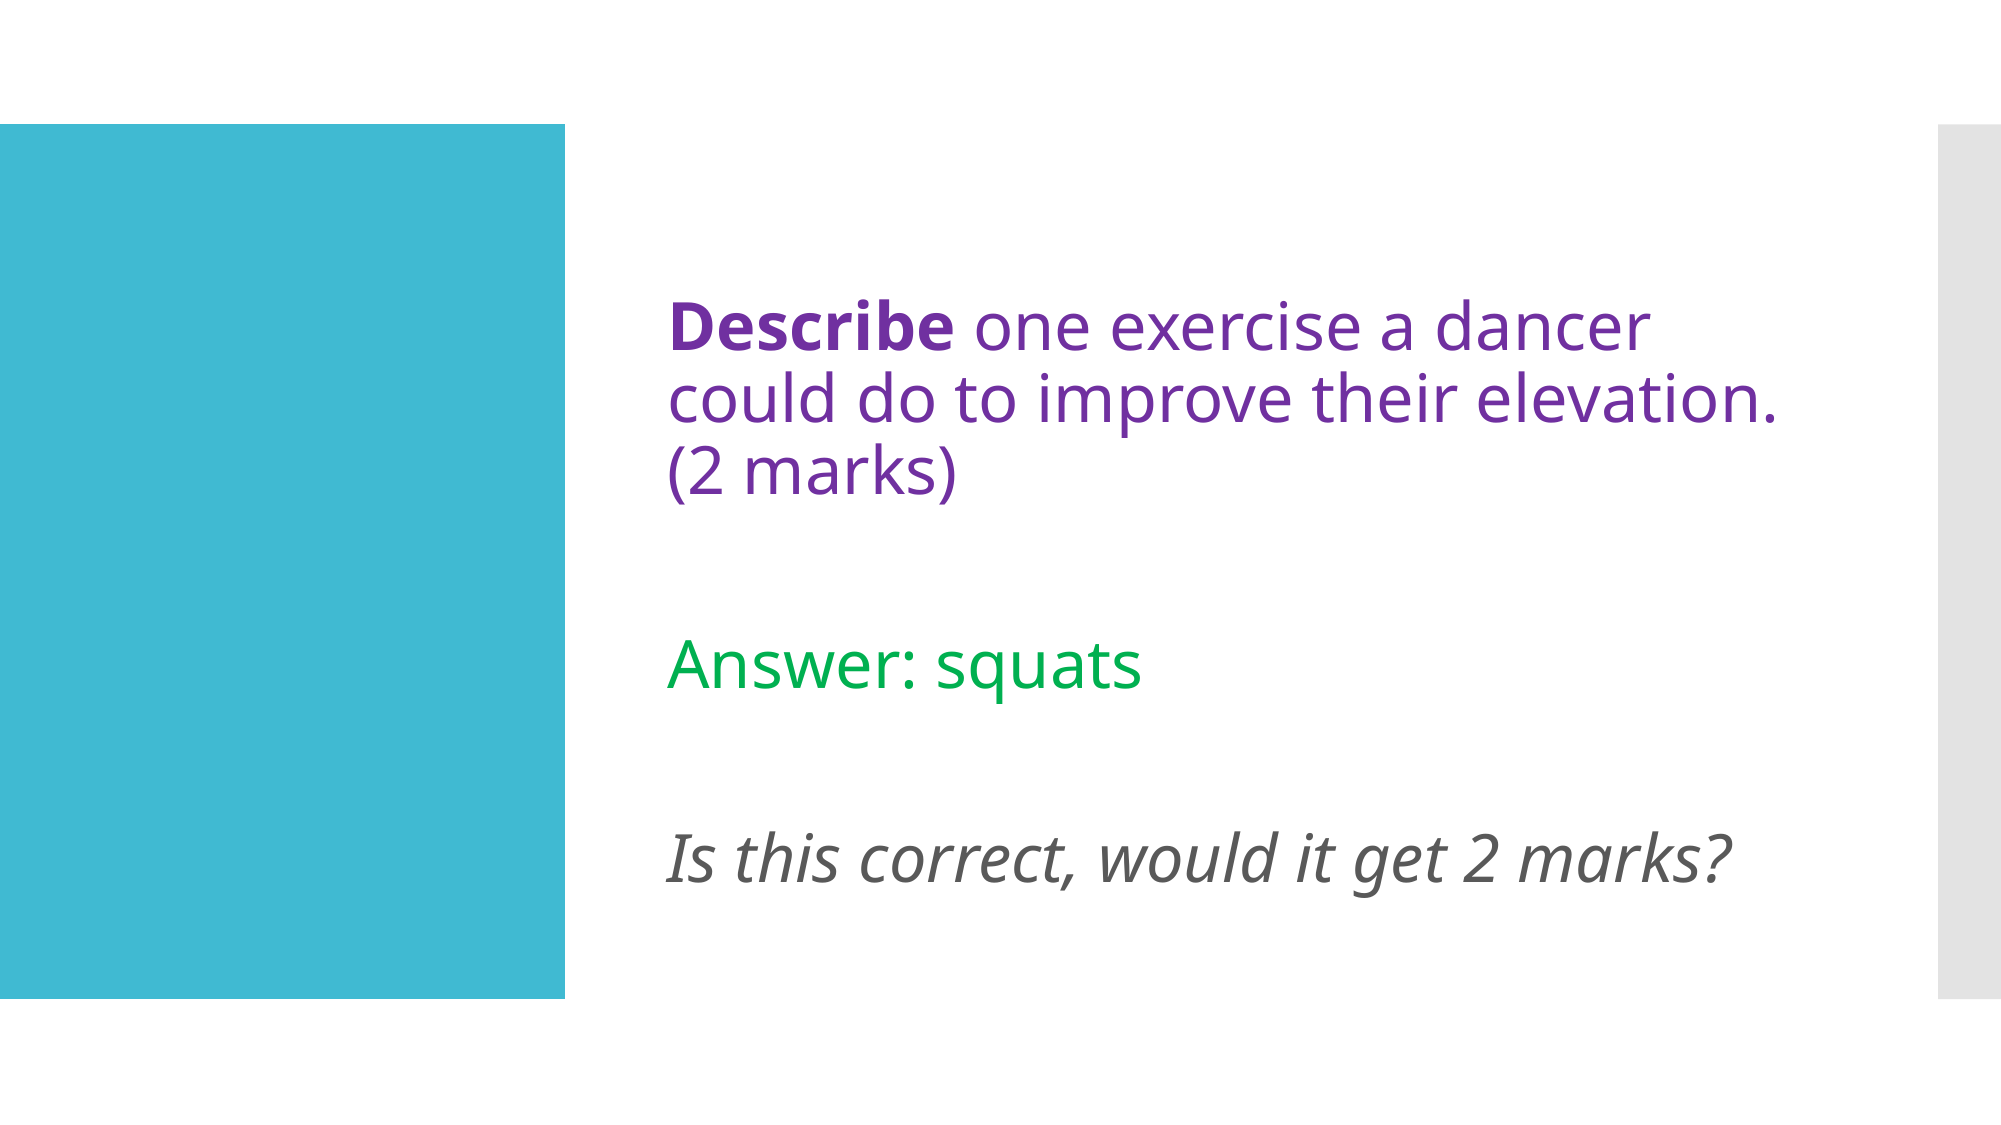

#
Describe one exercise a dancer could do to improve their elevation. (2 marks)
Answer: squats
Is this correct, would it get 2 marks?